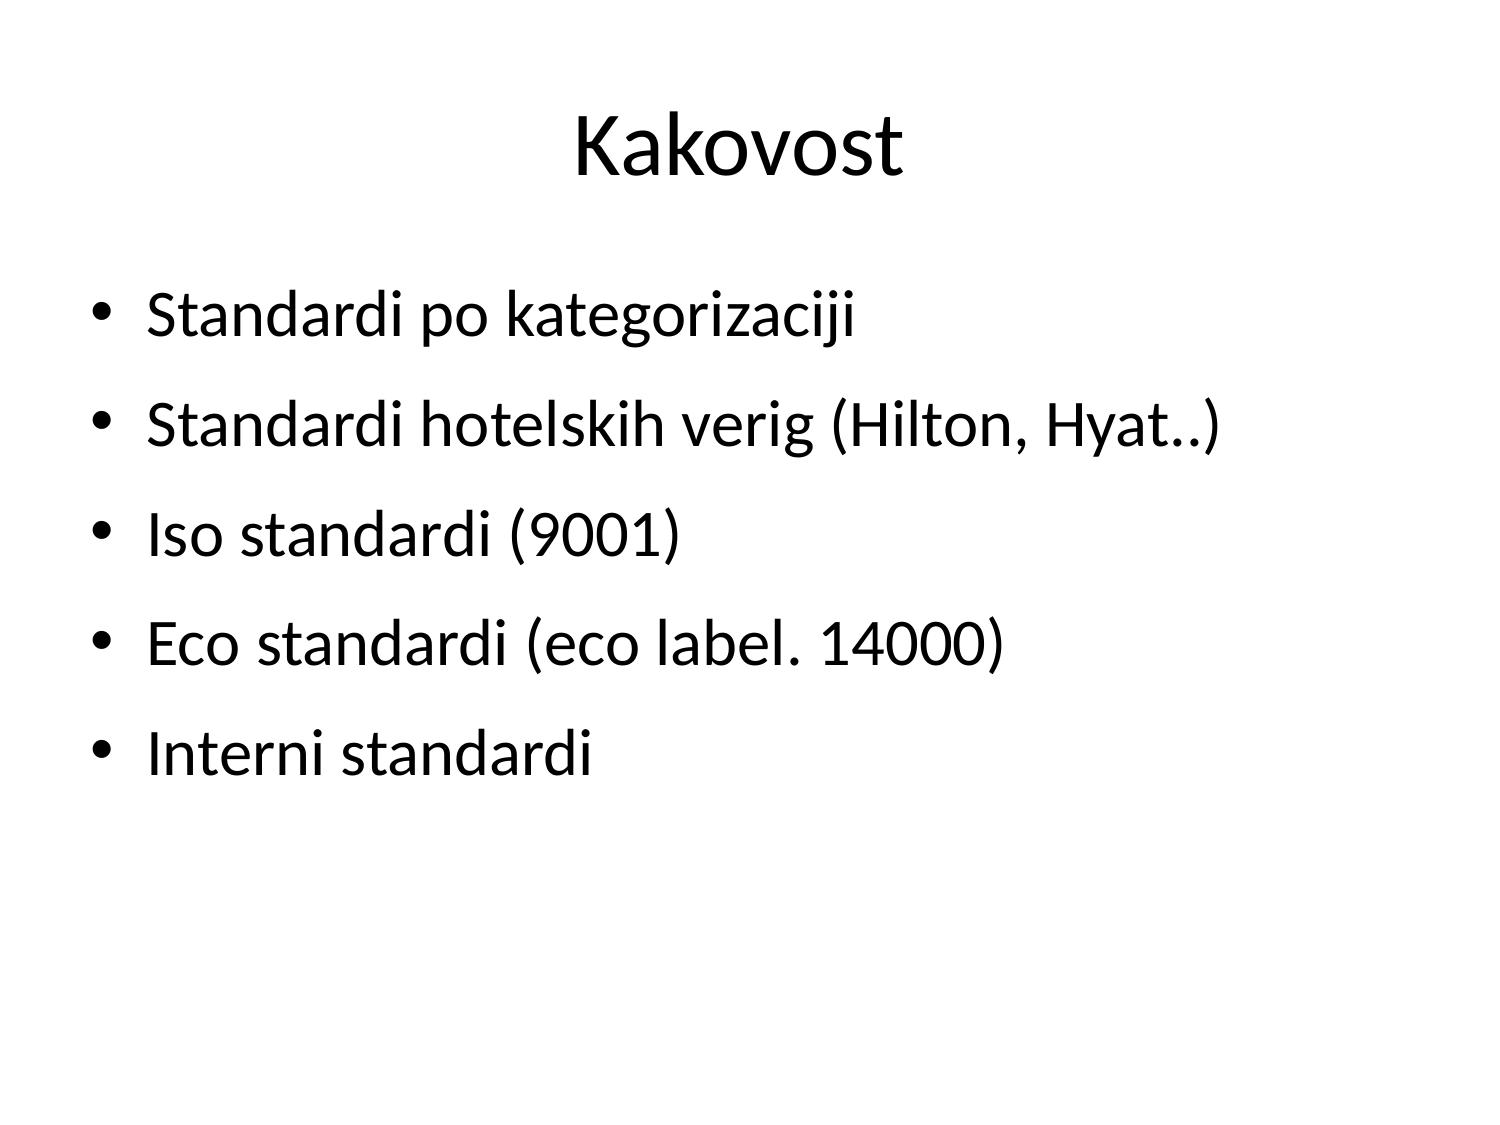

# Kakovost
Standardi po kategorizaciji
Standardi hotelskih verig (Hilton, Hyat..)
Iso standardi (9001)
Eco standardi (eco label. 14000)
Interni standardi